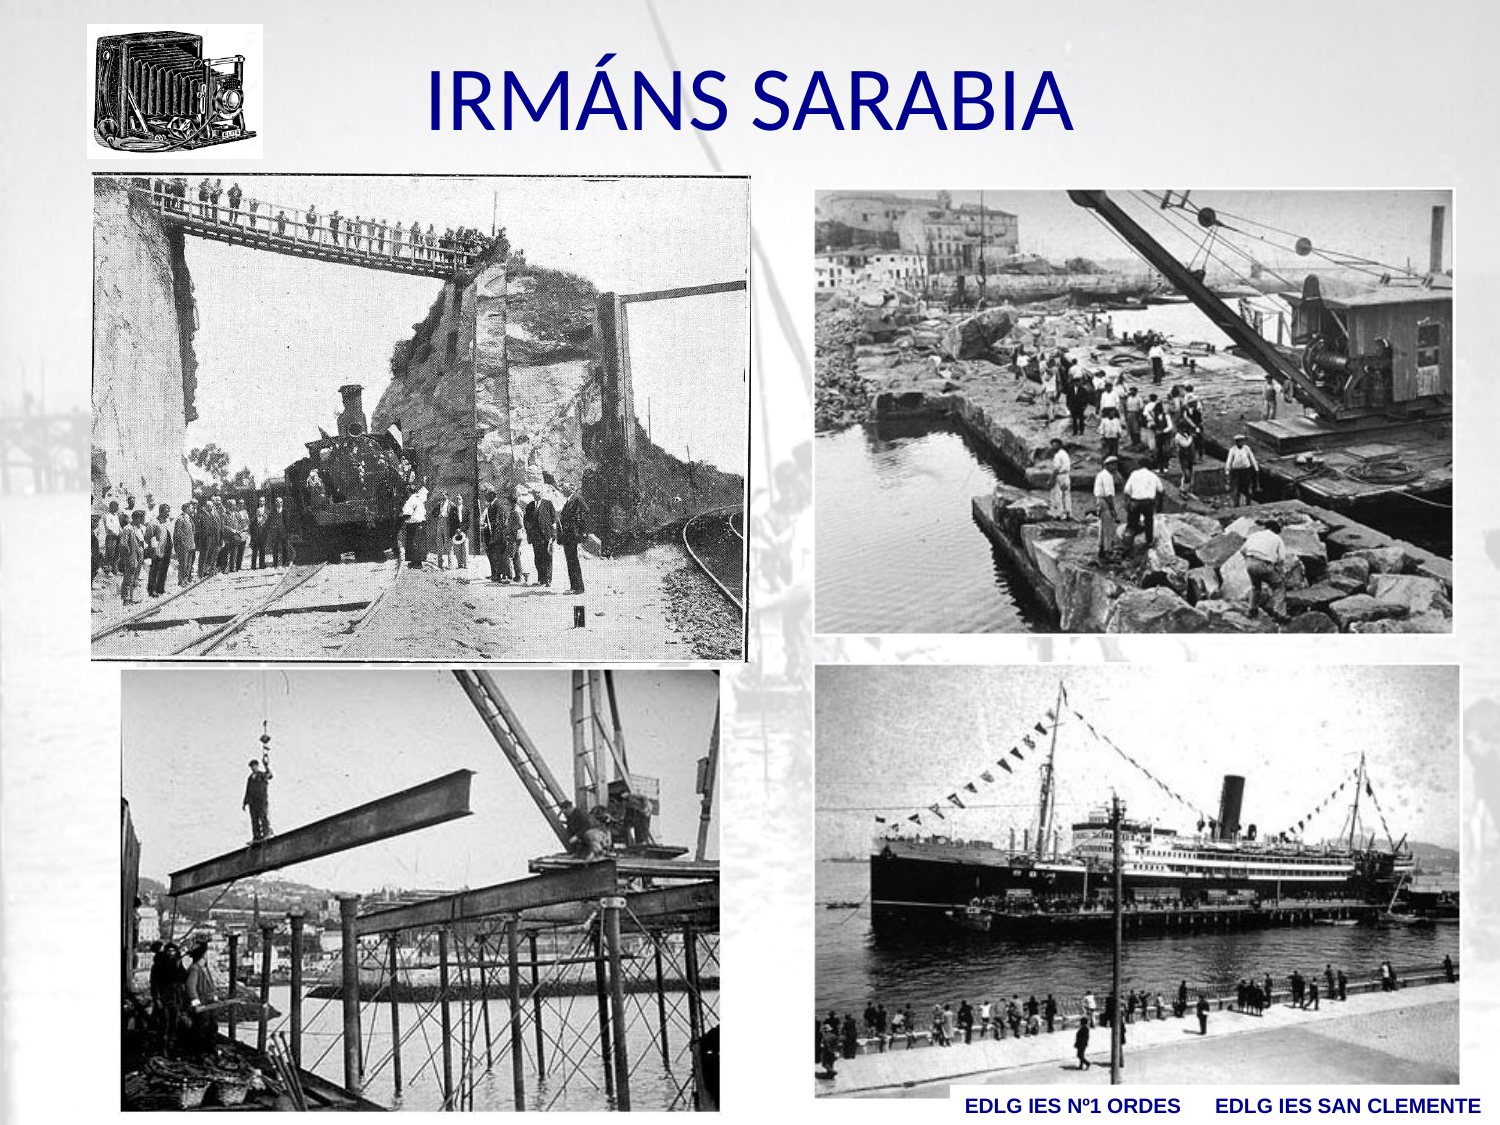

# IRMÁNS SARABIA
EDLG IES Nº1 ORDES EDLG IES SAN CLEMENTE